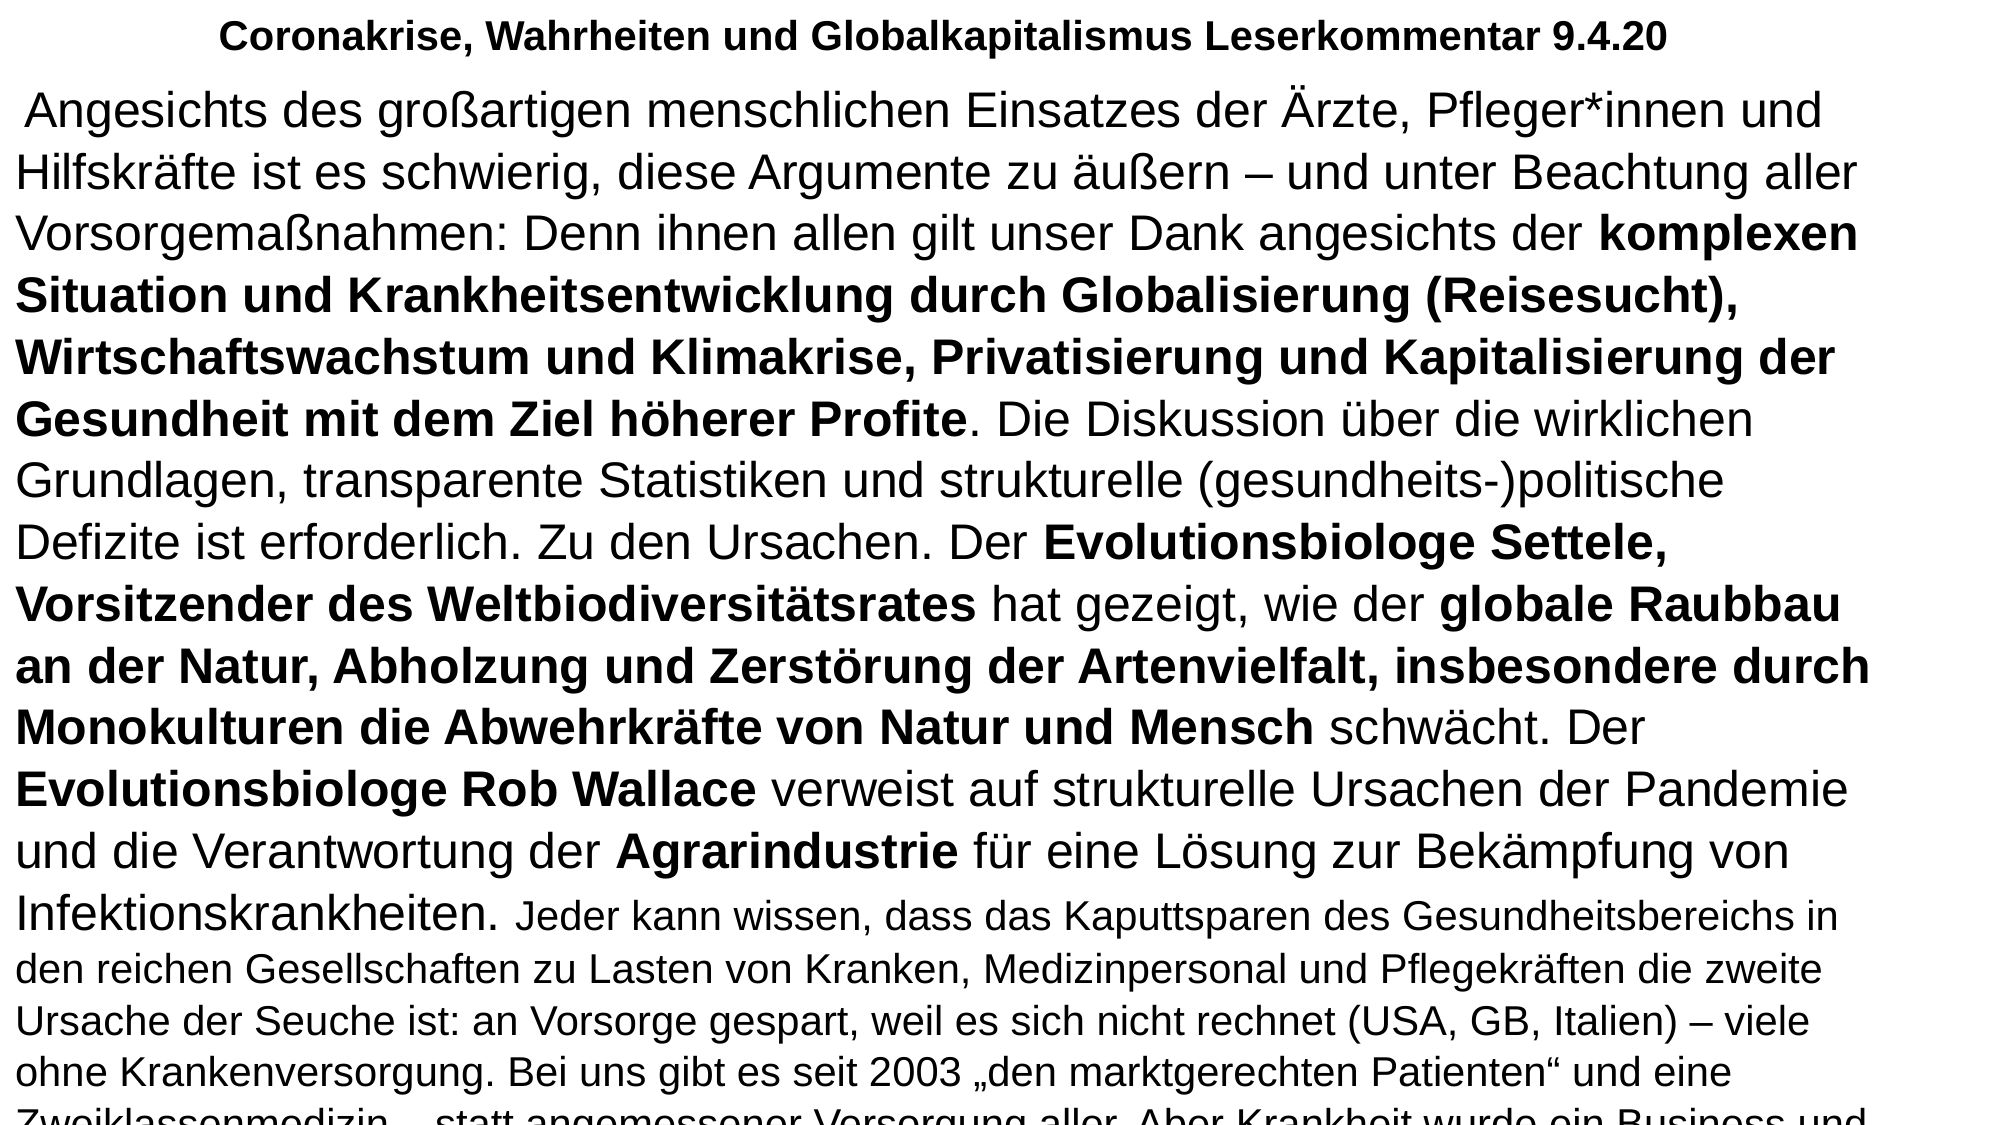

Coronakrise, Wahrheiten und Globalkapitalismus Leserkommentar 9.4.20
 Angesichts des großartigen menschlichen Einsatzes der Ärzte, Pfleger*innen und Hilfskräfte ist es schwierig, diese Argumente zu äußern – und unter Beachtung aller Vorsorgemaßnahmen: Denn ihnen allen gilt unser Dank angesichts der komplexen Situation und Krankheitsentwicklung durch Globalisierung (Reisesucht), Wirtschaftswachstum und Klimakrise, Privatisierung und Kapitalisierung der Gesundheit mit dem Ziel höherer Profite. Die Diskussion über die wirklichen Grundlagen, transparente Statistiken und strukturelle (gesundheits-)politische Defizite ist erforderlich. Zu den Ursachen. Der Evolutionsbiologe Settele, Vorsitzender des Weltbiodiversitätsrates hat gezeigt, wie der globale Raubbau an der Natur, Abholzung und Zerstörung der Artenvielfalt, insbesondere durch Monokulturen die Abwehrkräfte von Natur und Mensch schwächt. Der Evolutionsbiologe Rob Wallace verweist auf strukturelle Ursachen der Pandemie und die Verantwortung der Agrarindustrie für eine Lösung zur Bekämpfung von Infektionskrankheiten. Jeder kann wissen, dass das Kaputtsparen des Gesundheitsbereichs in den reichen Gesellschaften zu Lasten von Kranken, Medizinpersonal und Pflegekräften die zweite Ursache der Seuche ist: an Vorsorge gespart, weil es sich nicht rechnet (USA, GB, Italien) – viele ohne Krankenversorgung. Bei uns gibt es seit 2003 „den marktgerechten Patienten“ und eine Zweiklassenmedizin – statt angemessener Versorgung aller. Aber Krankheit wurde ein Business und Investment für Blackrock und große Investoren.